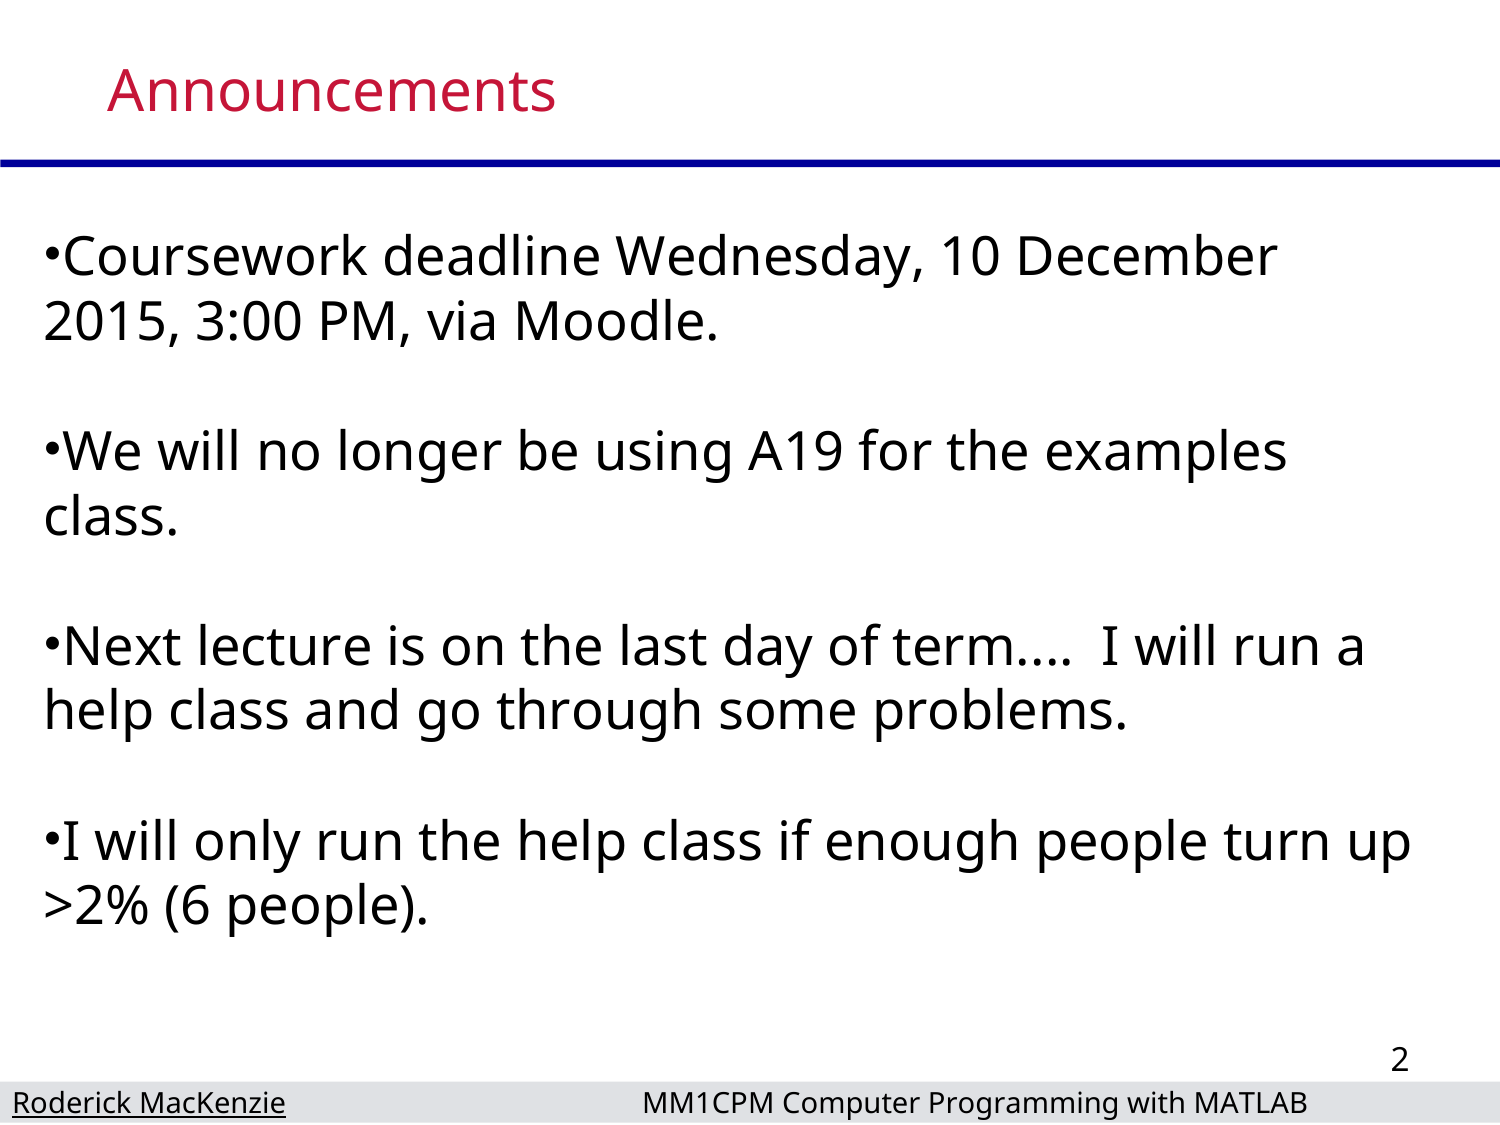

# Announcements
Coursework deadline Wednesday, 10 December 2015, 3:00 PM, via Moodle.
We will no longer be using A19 for the examples class.
Next lecture is on the last day of term.... I will run a help class and go through some problems.
I will only run the help class if enough people turn up >2% (6 people).